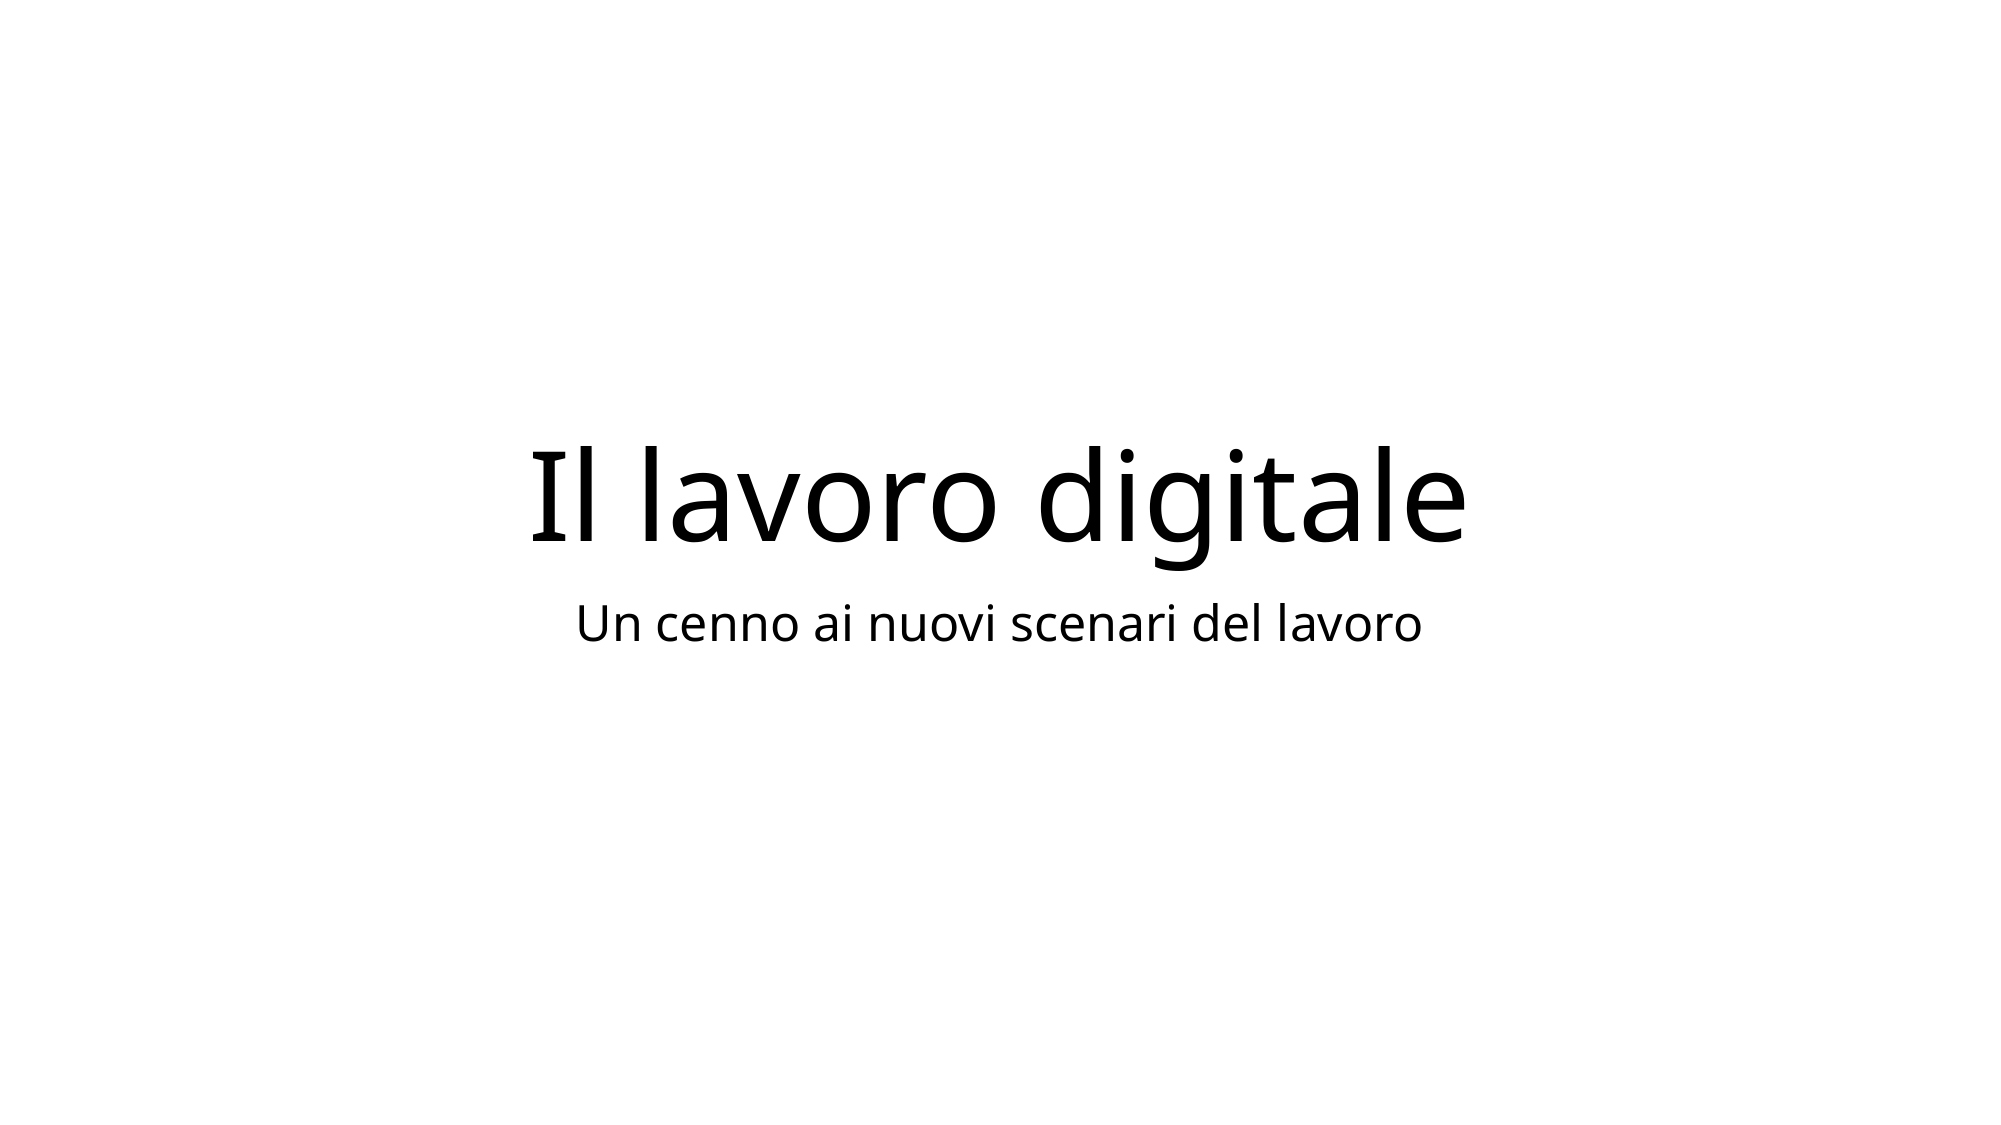

# Il lavoro digitale
Un cenno ai nuovi scenari del lavoro